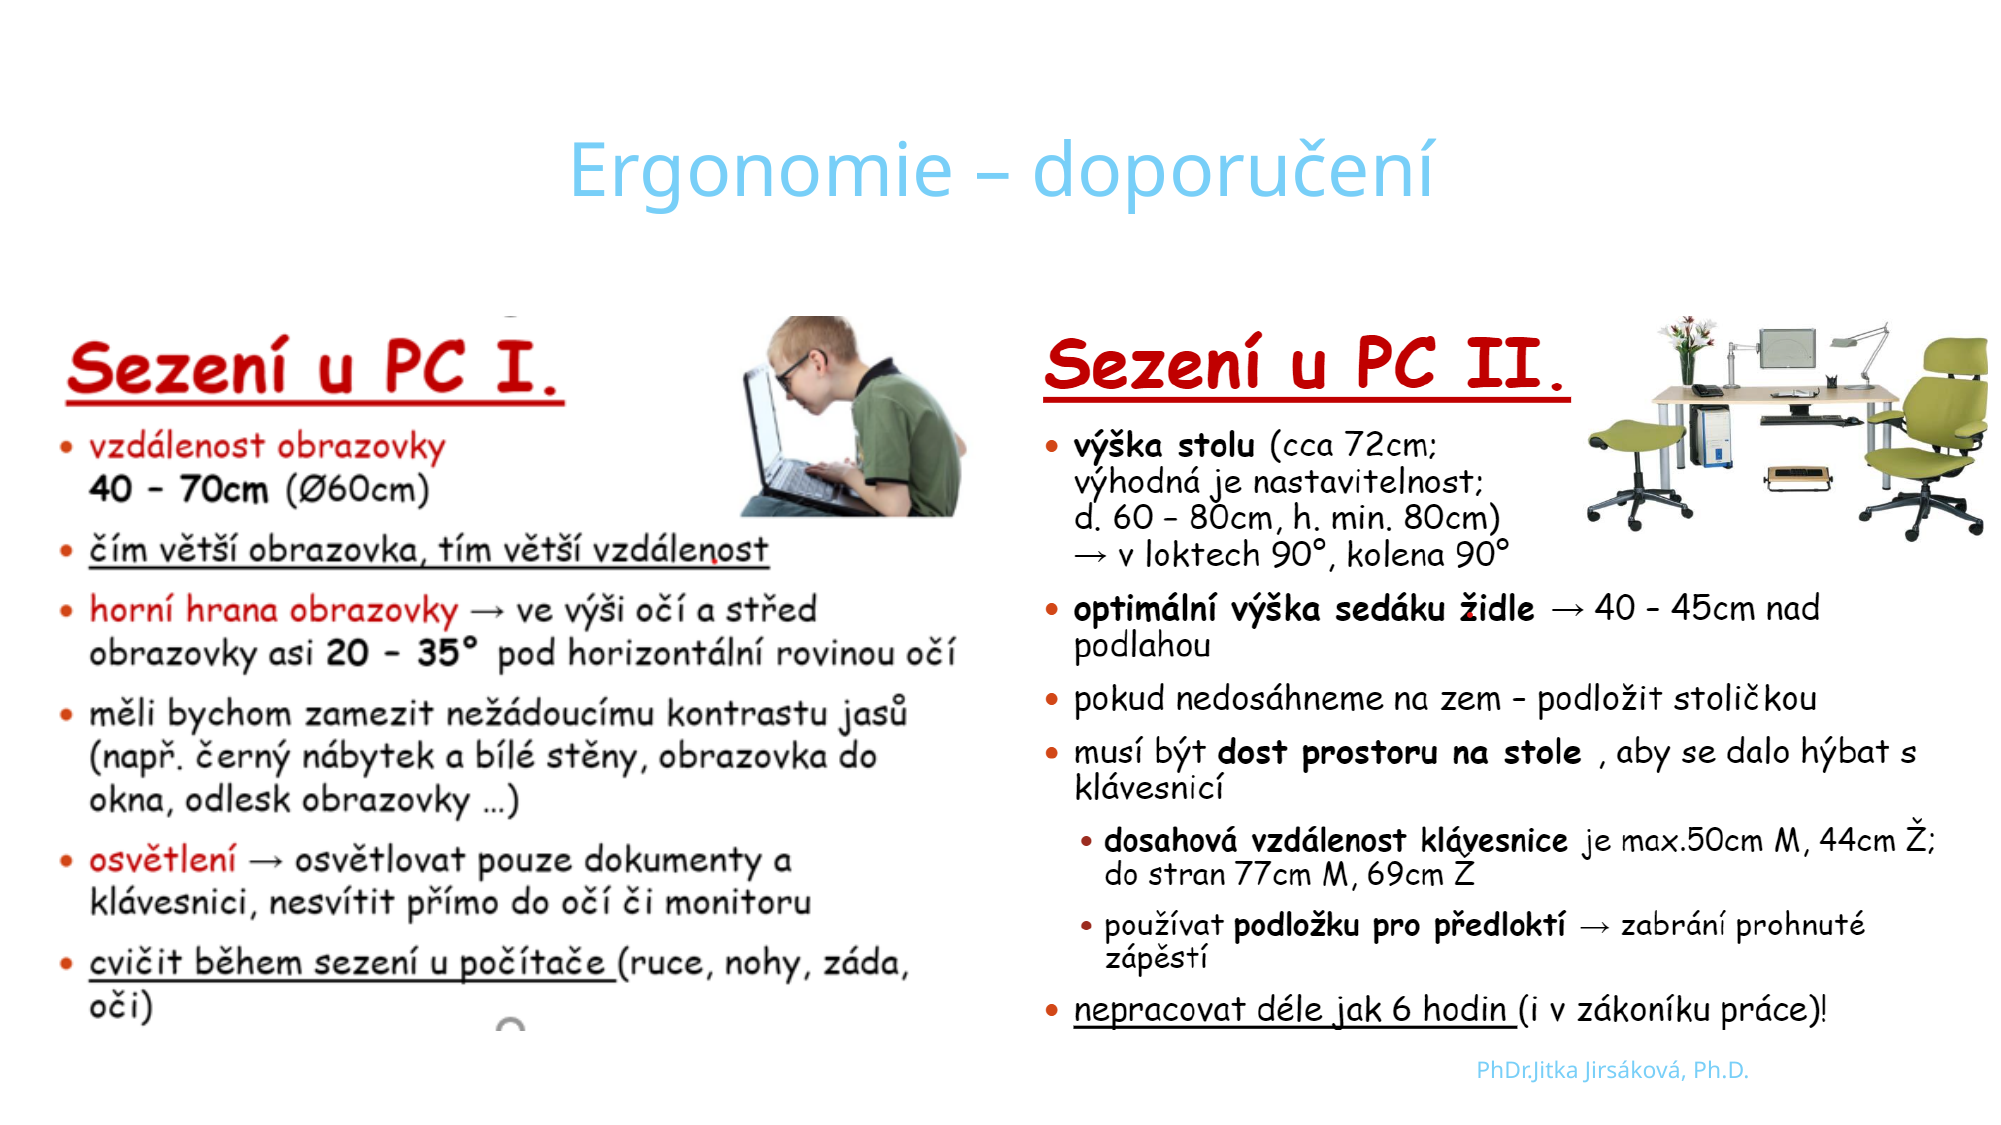

# Ergonomie – doporučení
PhDr.Jitka Jirsáková, Ph.D.